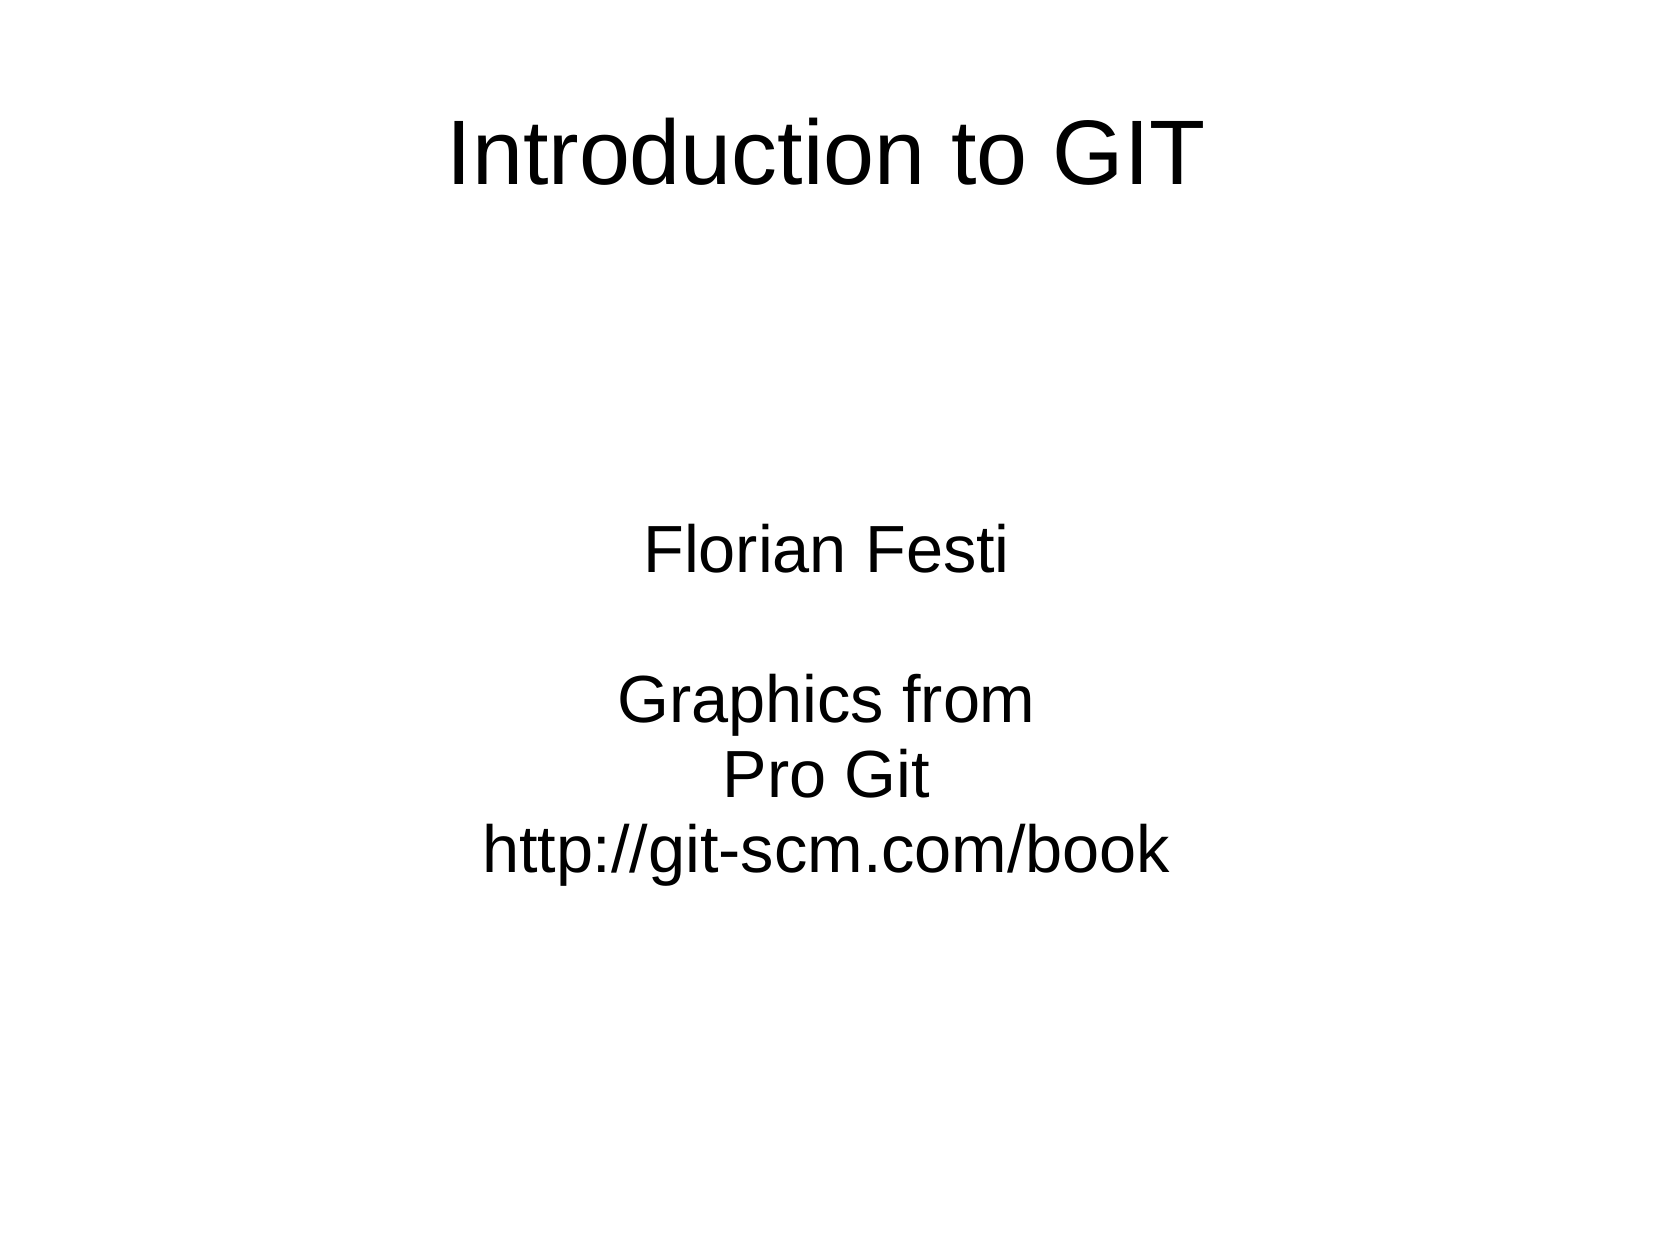

# Introduction to GIT
Florian Festi
Graphics from
Pro Git
http://git-scm.com/book